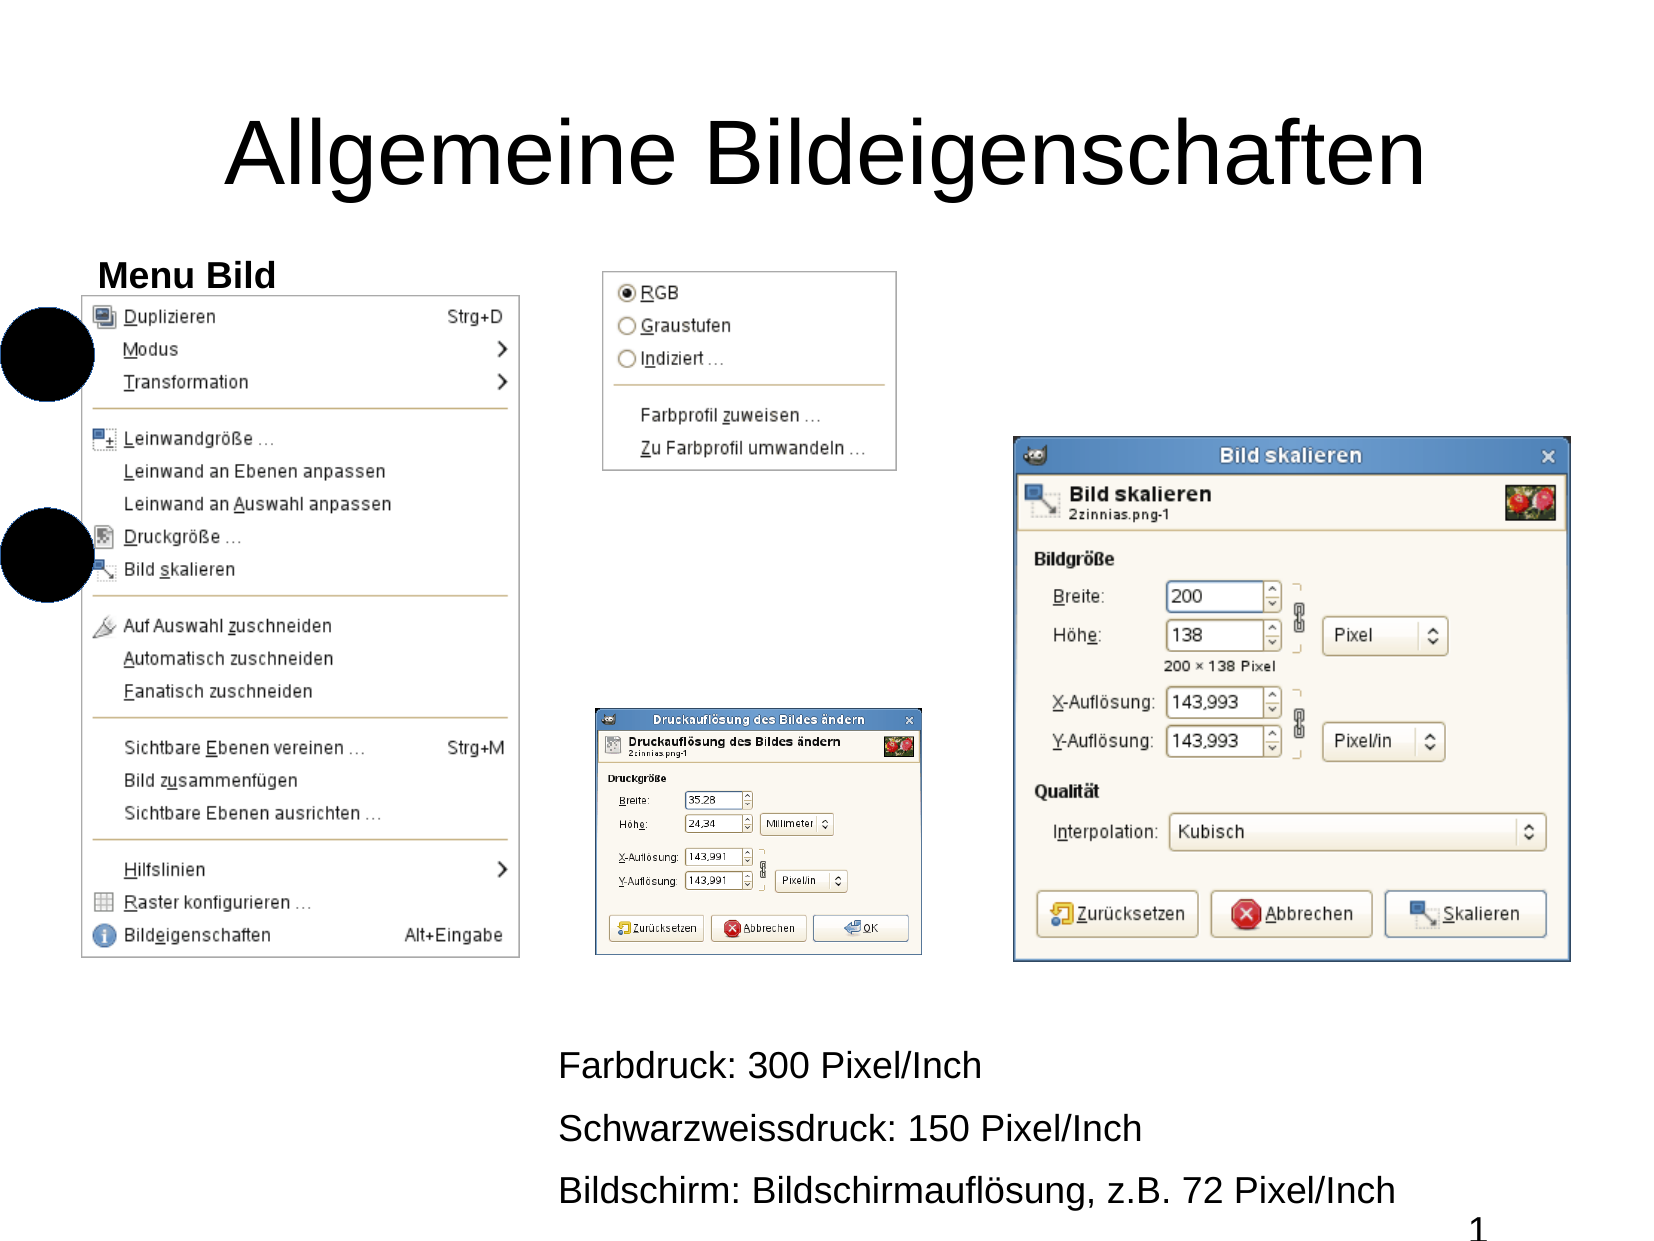

# Allgemeine Bildeigenschaften
Menu Bild
Farbdruck: 300 Pixel/Inch
Schwarzweissdruck: 150 Pixel/Inch
Bildschirm: Bildschirmauflösung, z.B. 72 Pixel/Inch